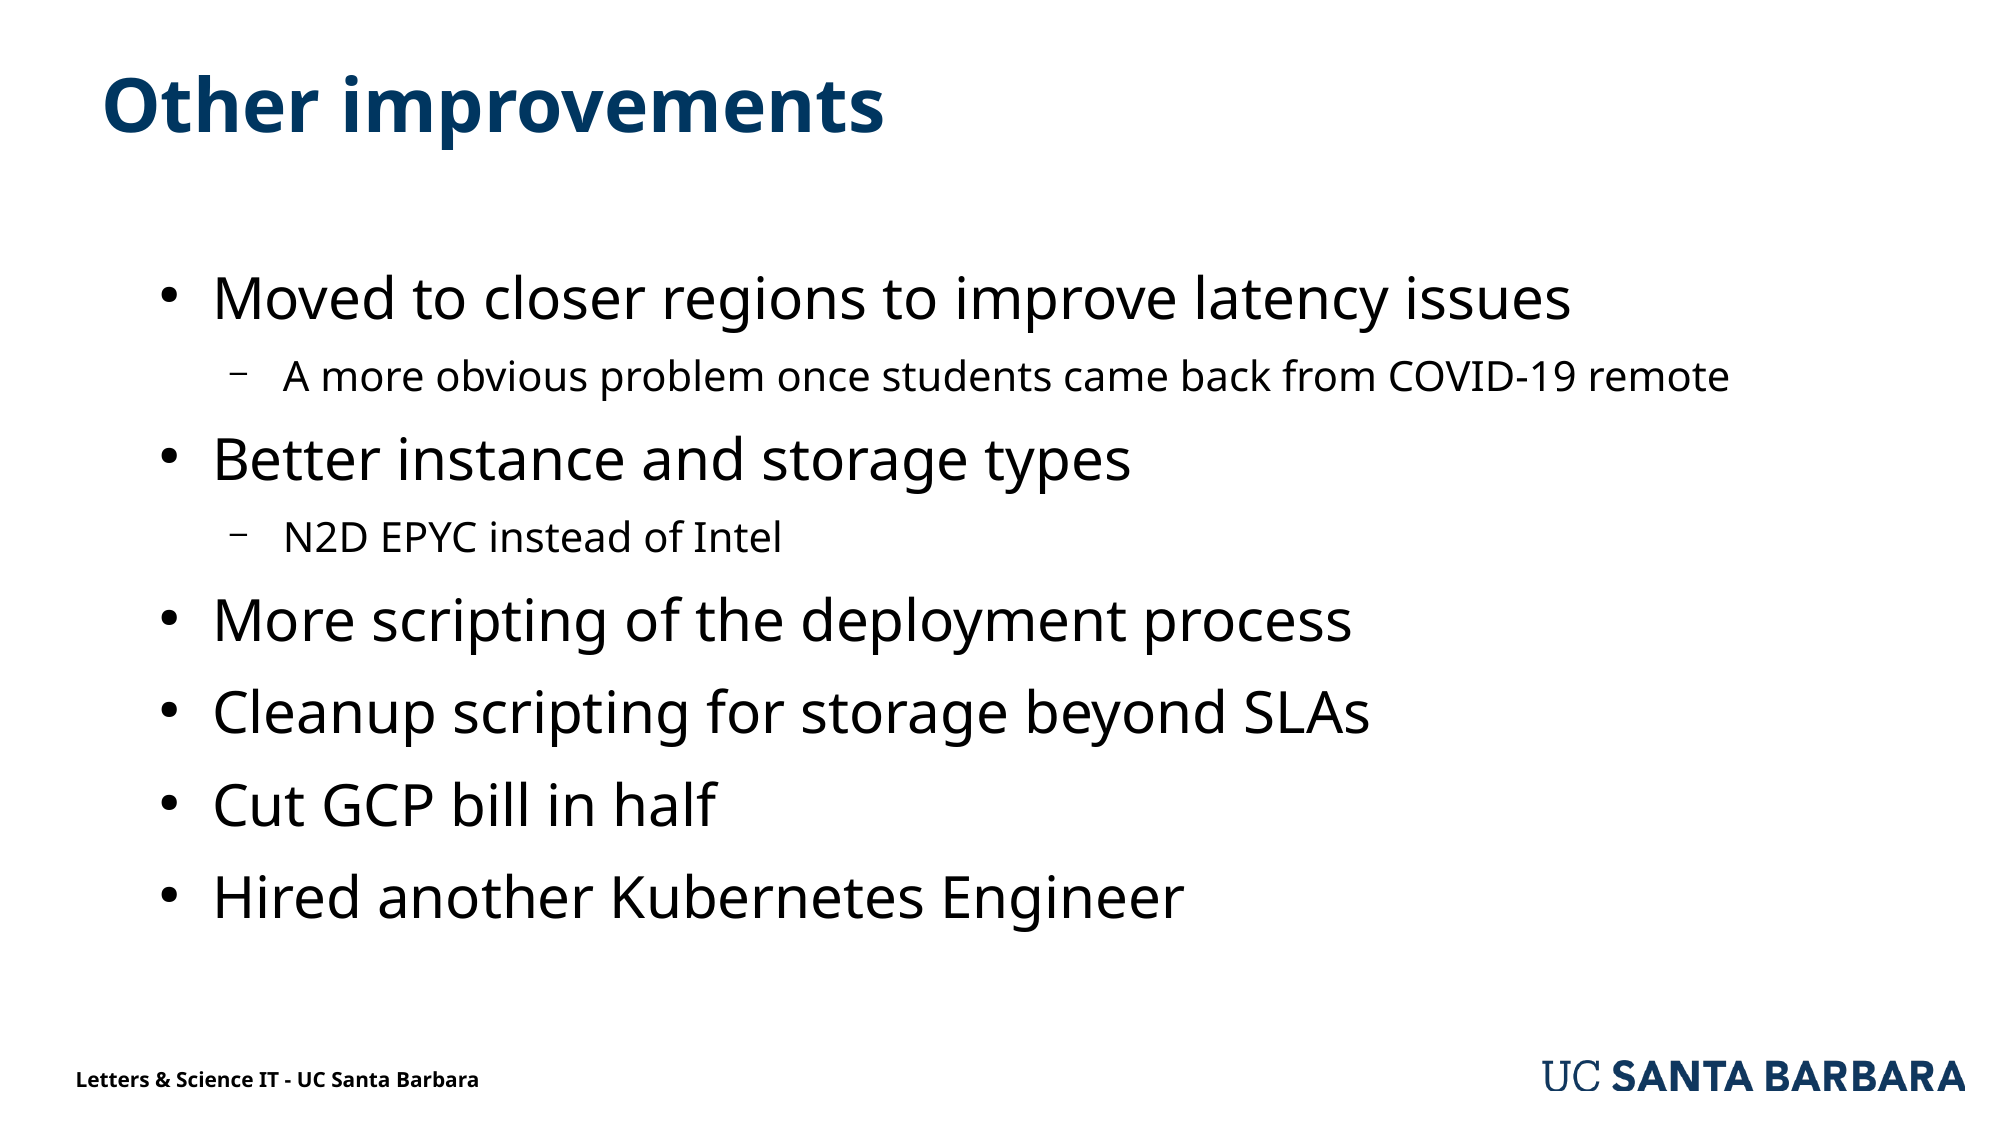

# Other improvements
Moved to closer regions to improve latency issues
A more obvious problem once students came back from COVID-19 remote
Better instance and storage types
N2D EPYC instead of Intel
More scripting of the deployment process
Cleanup scripting for storage beyond SLAs
Cut GCP bill in half
Hired another Kubernetes Engineer